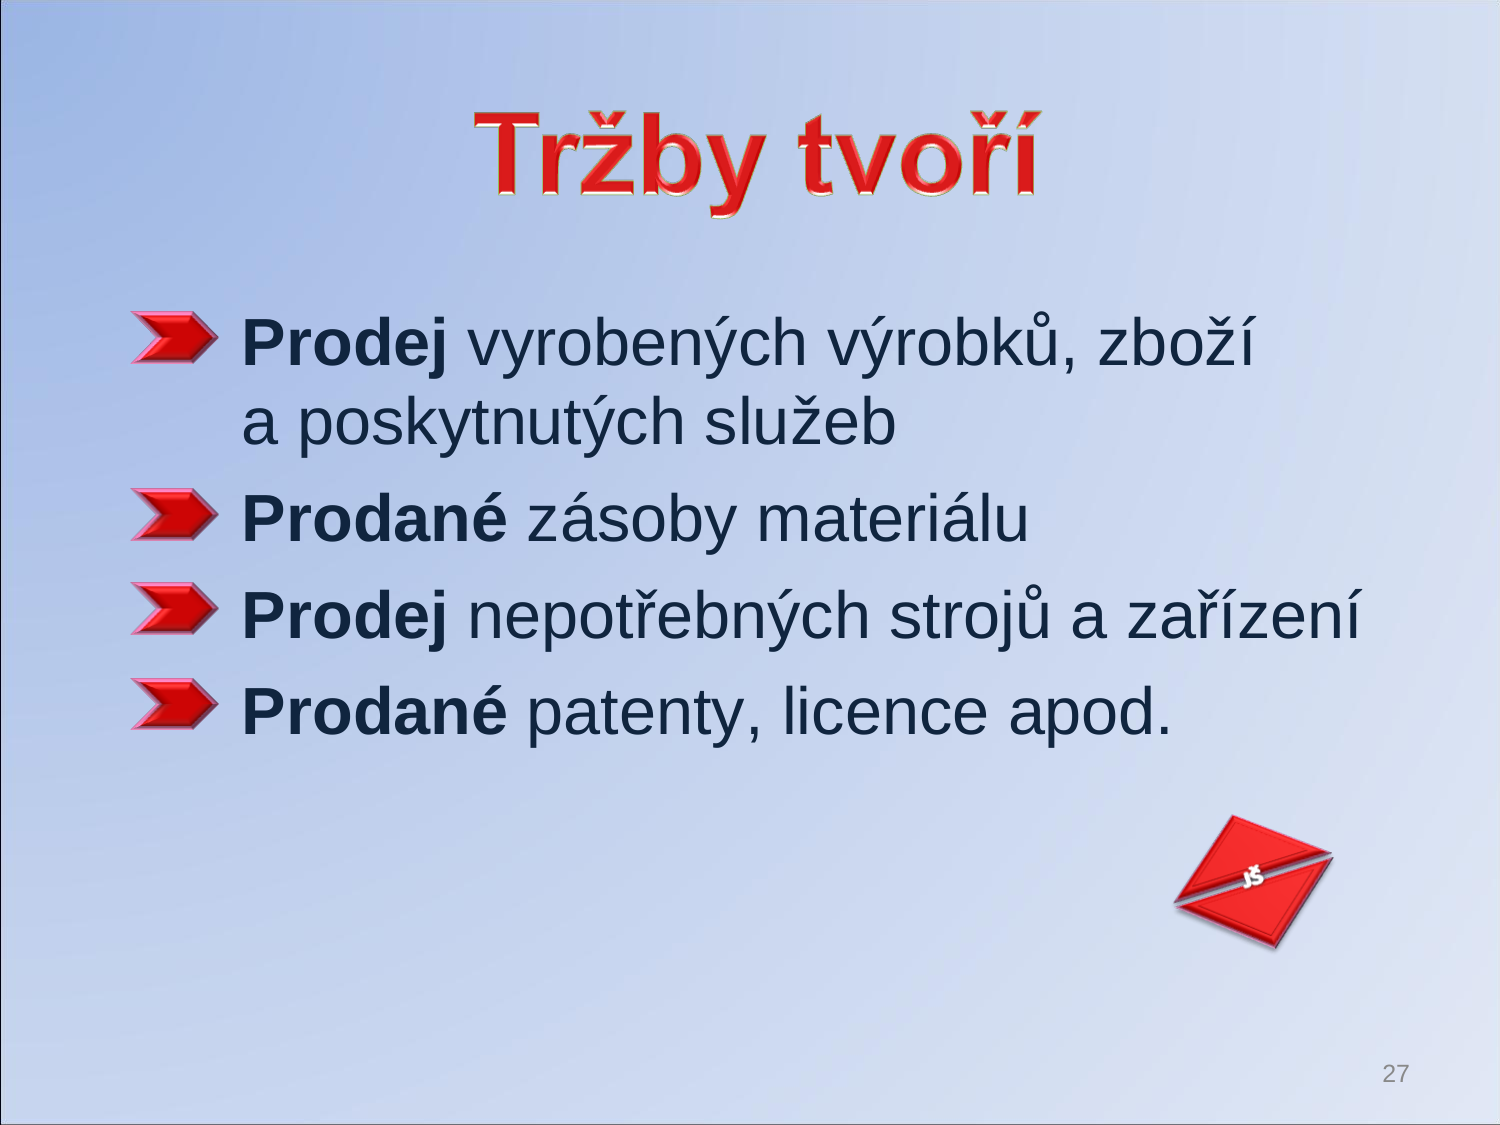

# Prodej vyrobených výrobků, zboží a poskytnutých služeb
		Prodané zásoby materiálu
		Prodej nepotřebných strojů a zařízení
		Prodané patenty, licence apod.